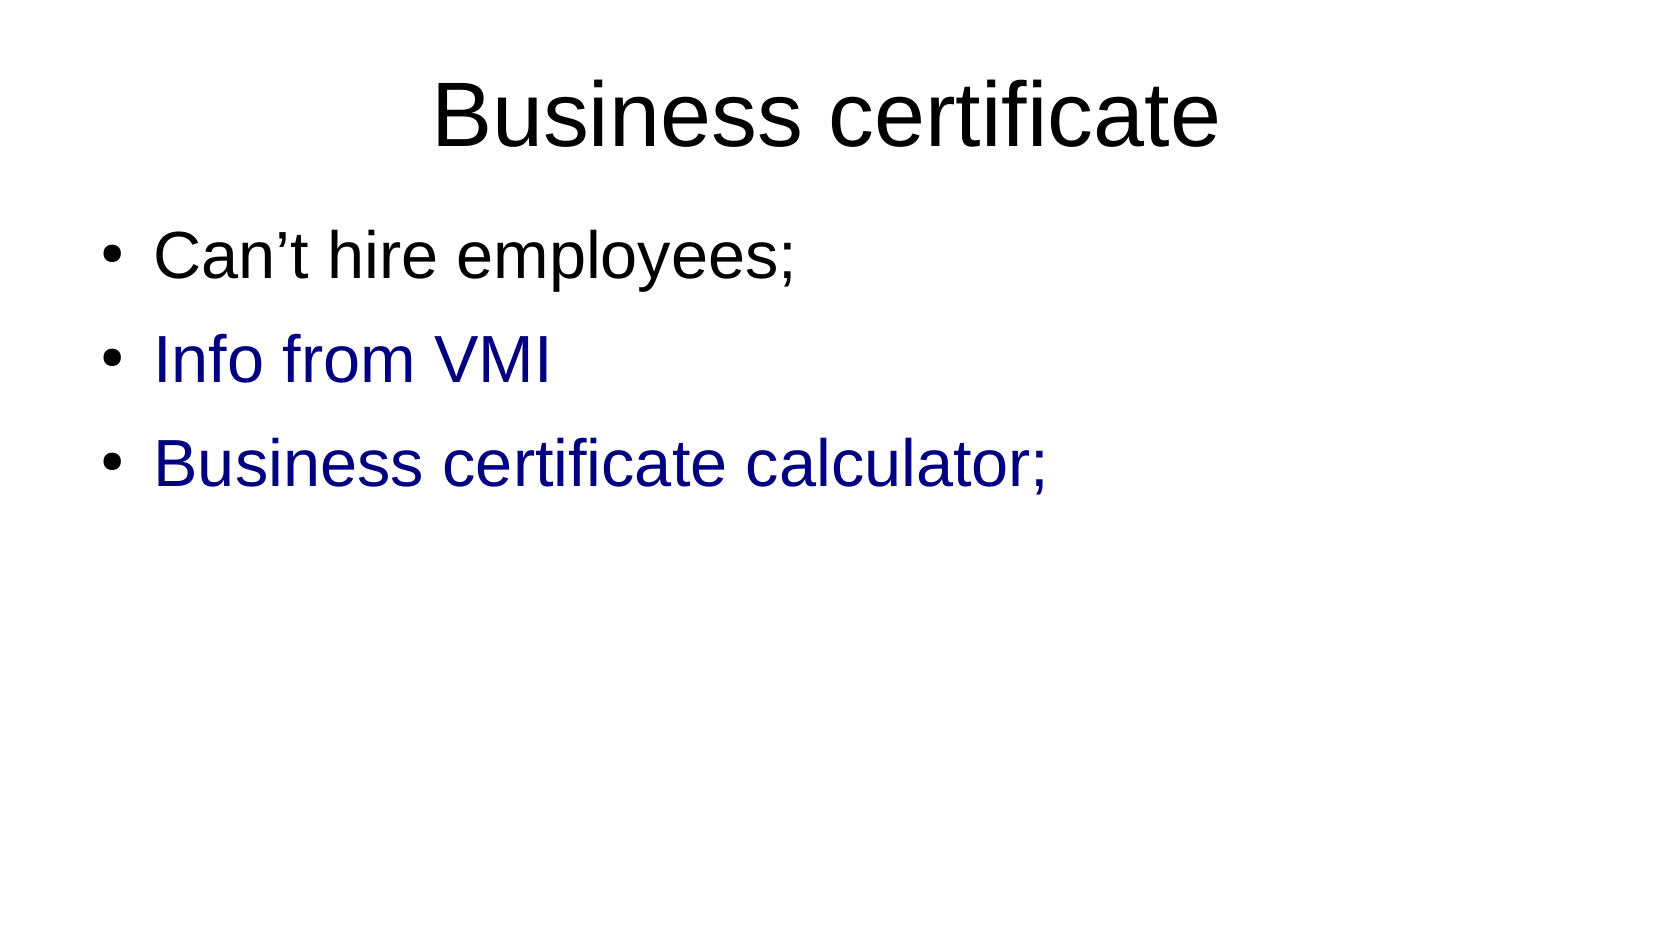

# Business certificate
Can’t hire employees;
Info from VMI
Business certificate calculator;